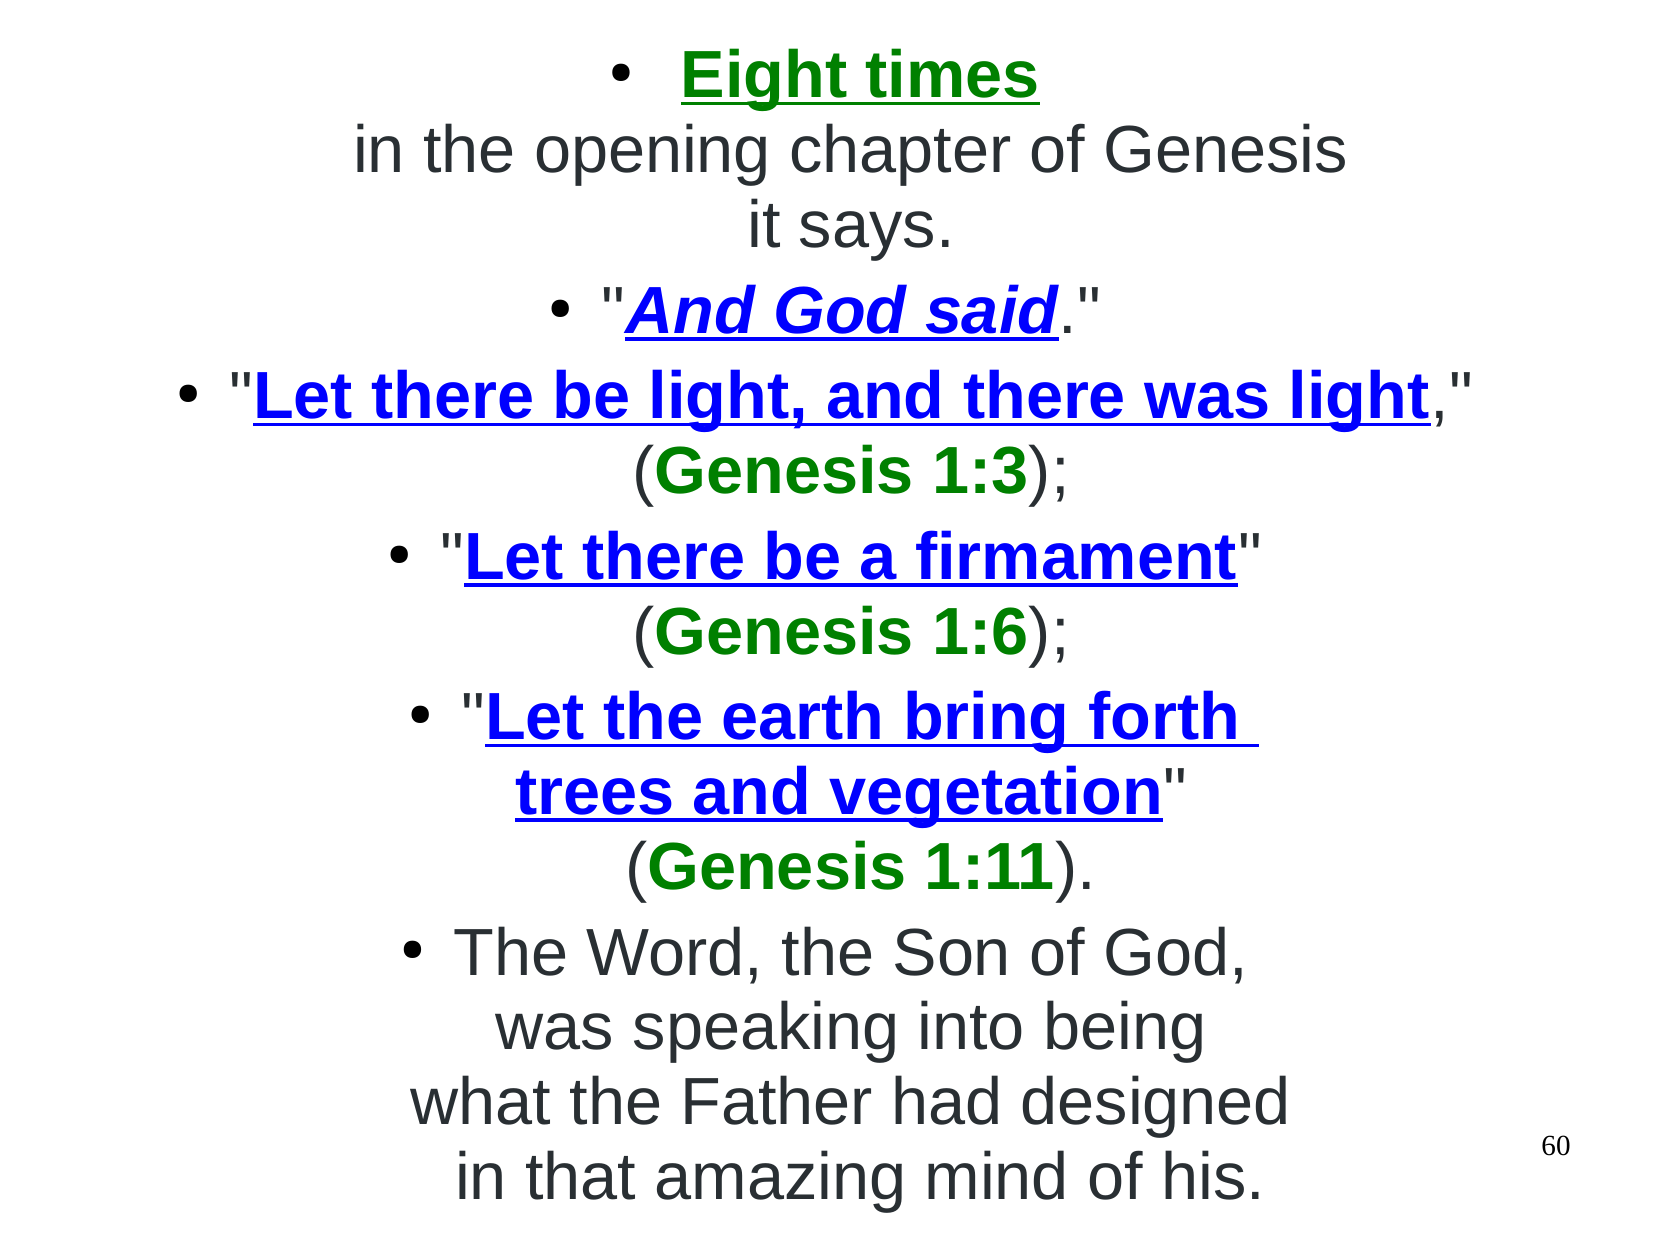

# Eight times in the opening chapter of Genesis it says.
"And God said."
"Let there be light, and there was light,"
(Genesis 1:3);
"Let there be a firmament"
(Genesis 1:6);
"Let the earth bring forth
trees and vegetation"
(Genesis 1:11).
The Word, the Son of God,
was speaking into being
what the Father had designed
in that amazing mind of his.
60